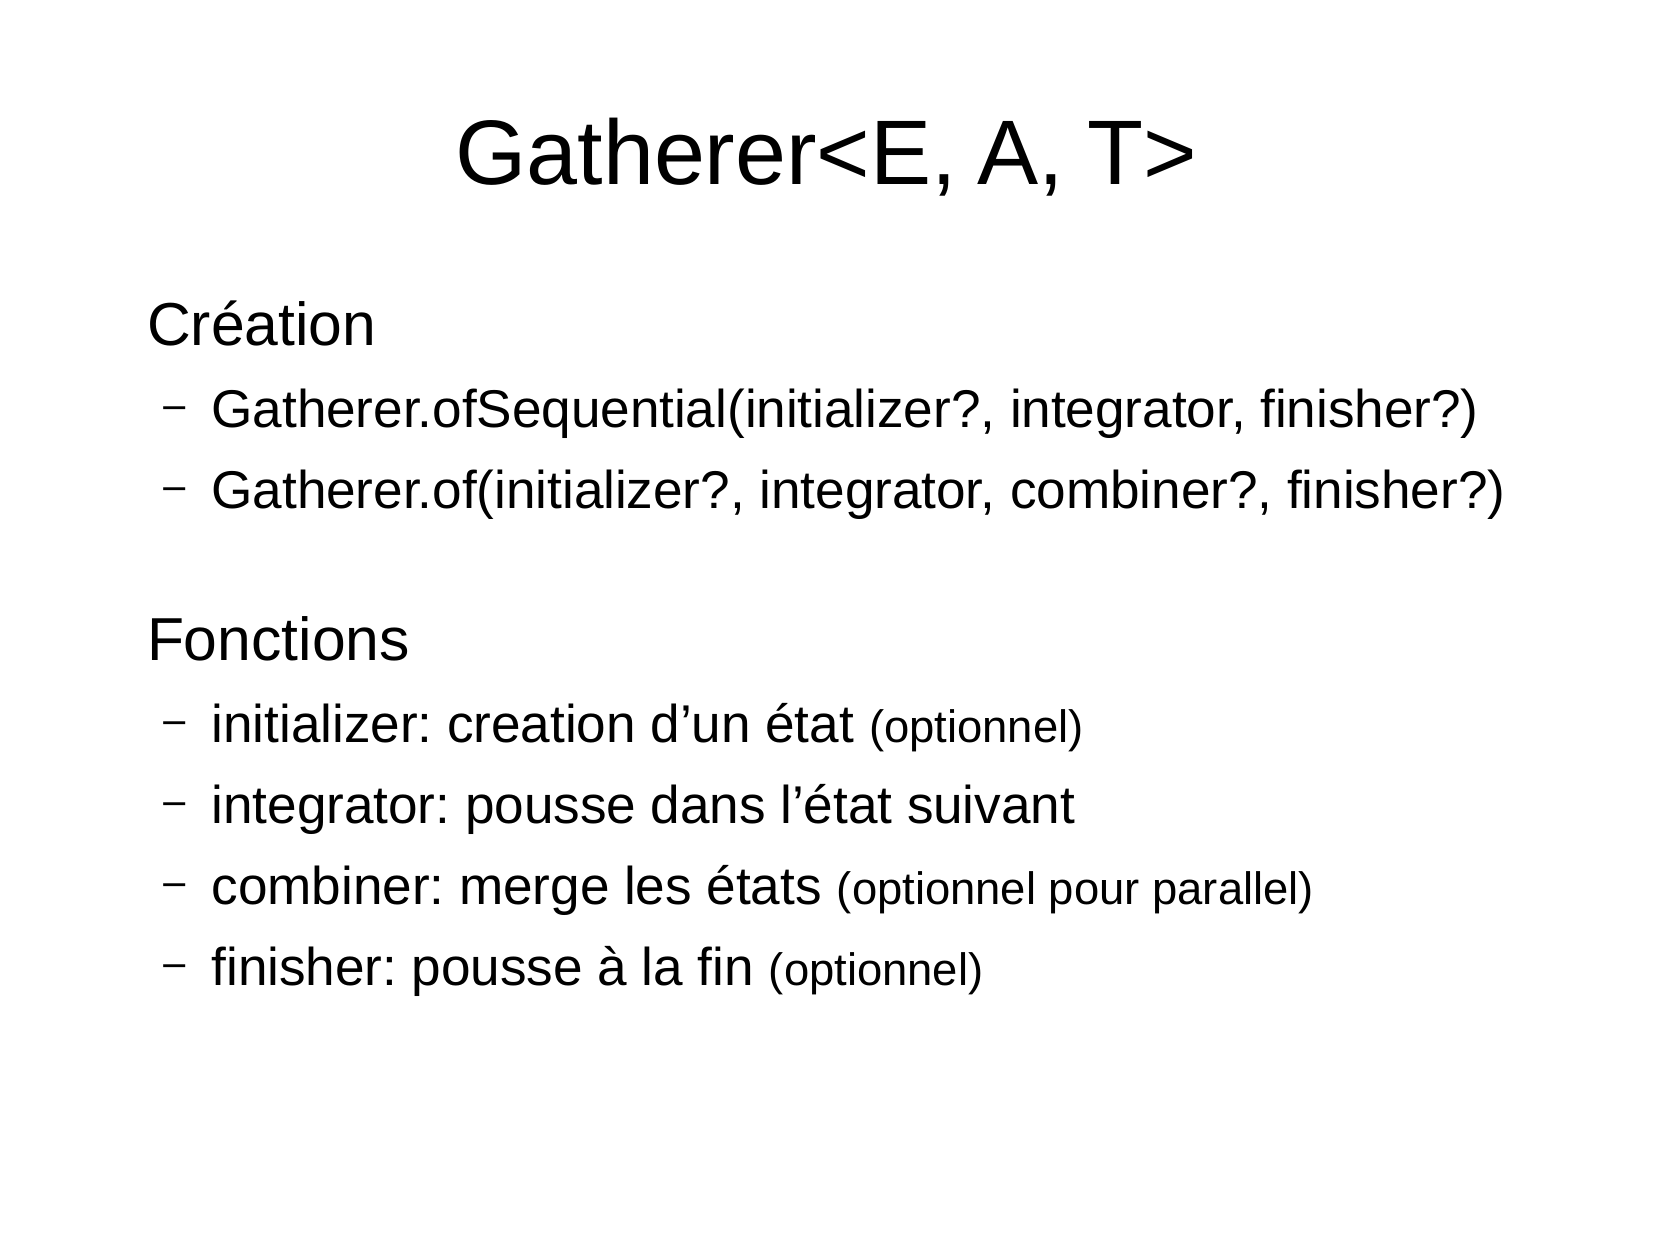

# Gatherer<E, A, T>
Création
Gatherer.ofSequential(initializer?, integrator, finisher?)
Gatherer.of(initializer?, integrator, combiner?, finisher?)
Fonctions
initializer: creation d’un état (optionnel)
integrator: pousse dans l’état suivant
combiner: merge les états (optionnel pour parallel)
finisher: pousse à la fin (optionnel)